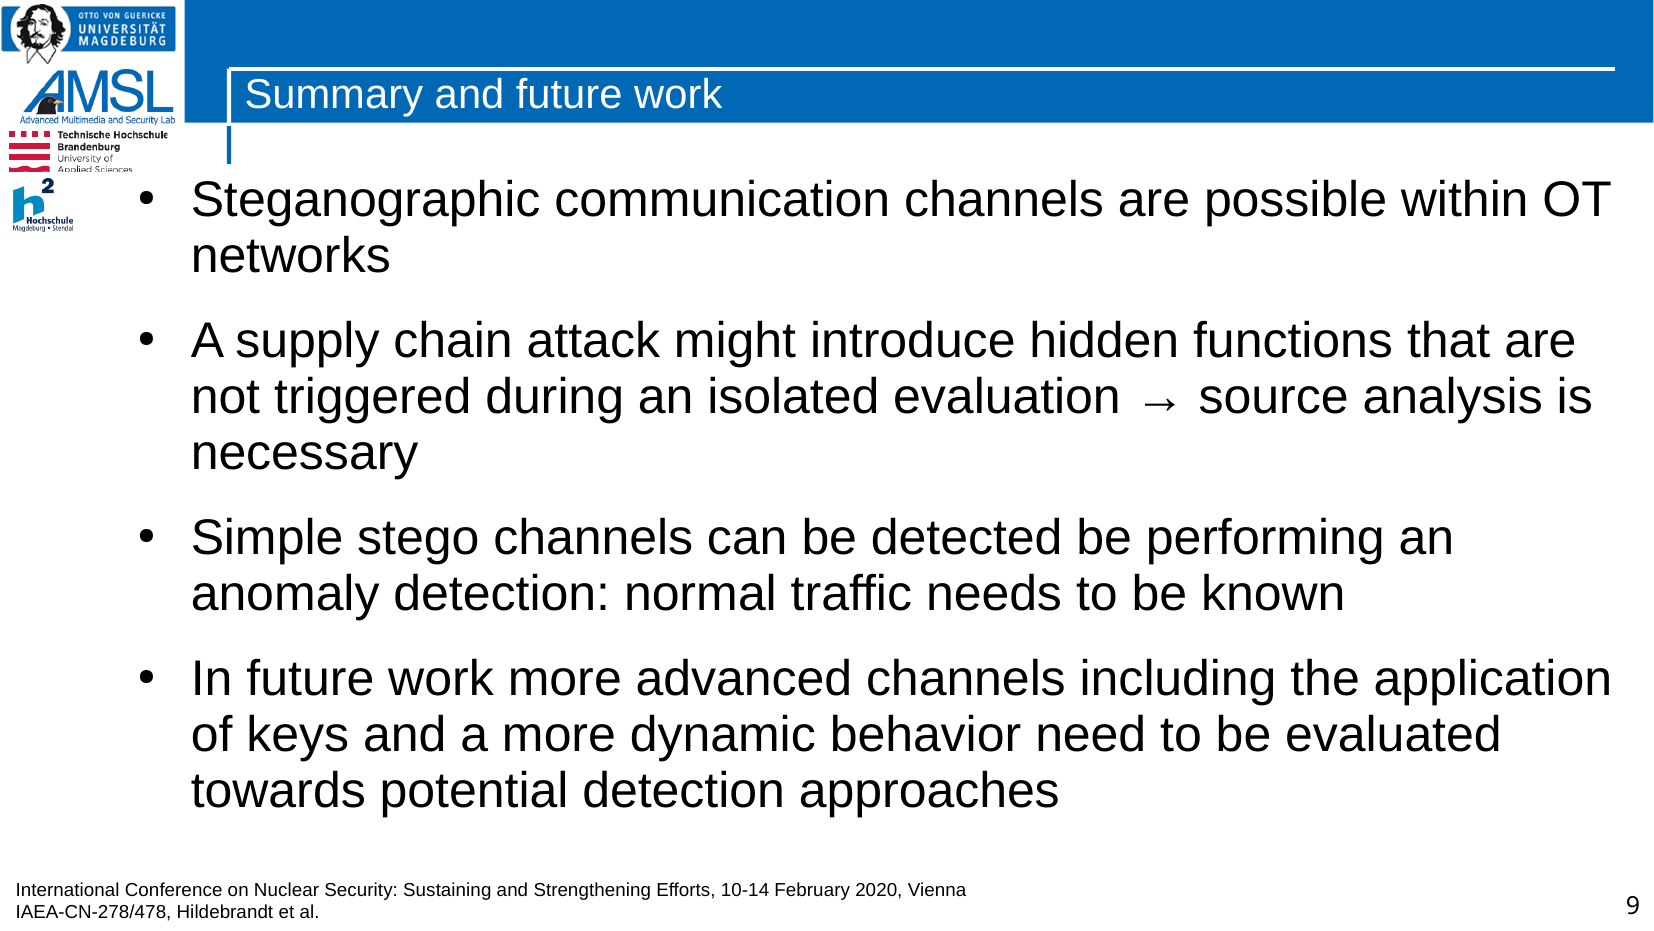

# Summary and future work
Steganographic communication channels are possible within OT networks
A supply chain attack might introduce hidden functions that are not triggered during an isolated evaluation → source analysis is necessary
Simple stego channels can be detected be performing an anomaly detection: normal traffic needs to be known
In future work more advanced channels including the application of keys and a more dynamic behavior need to be evaluated towards potential detection approaches